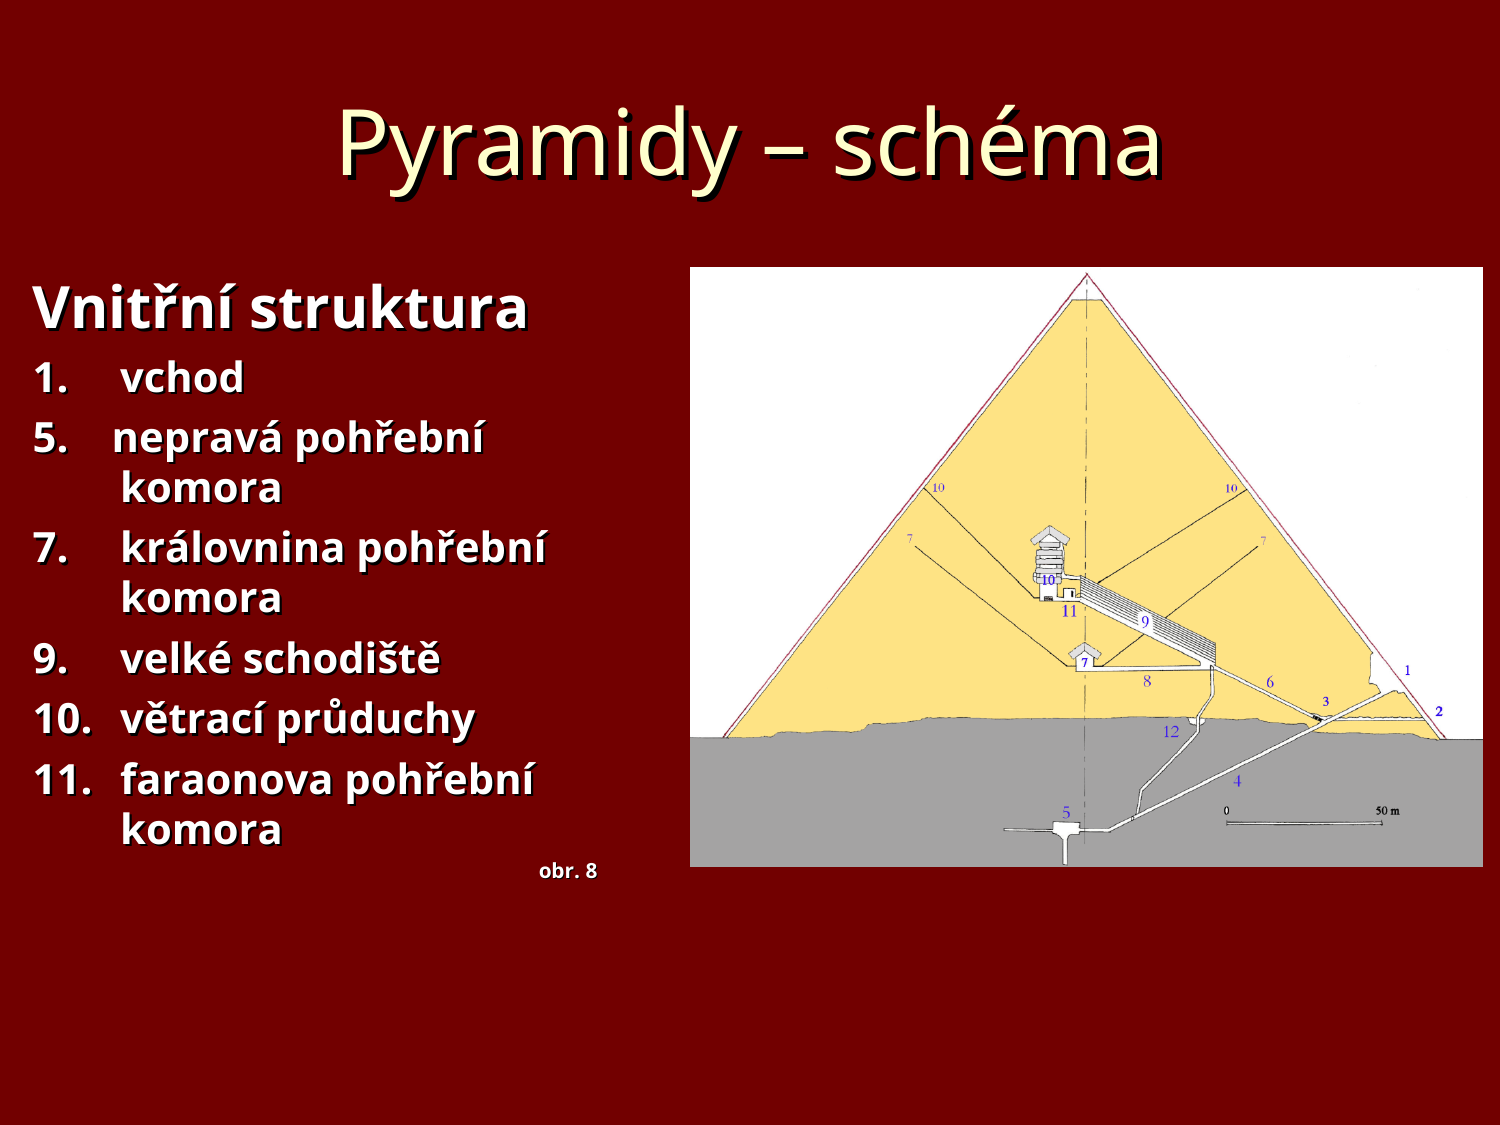

# Pyramidy – schéma
Vnitřní struktura
1.	vchod
5. nepravá pohřební komora
7.	královnina pohřební komora
9.	velké schodiště
10.	větrací průduchy
11.	faraonova pohřební komora
 obr. 8